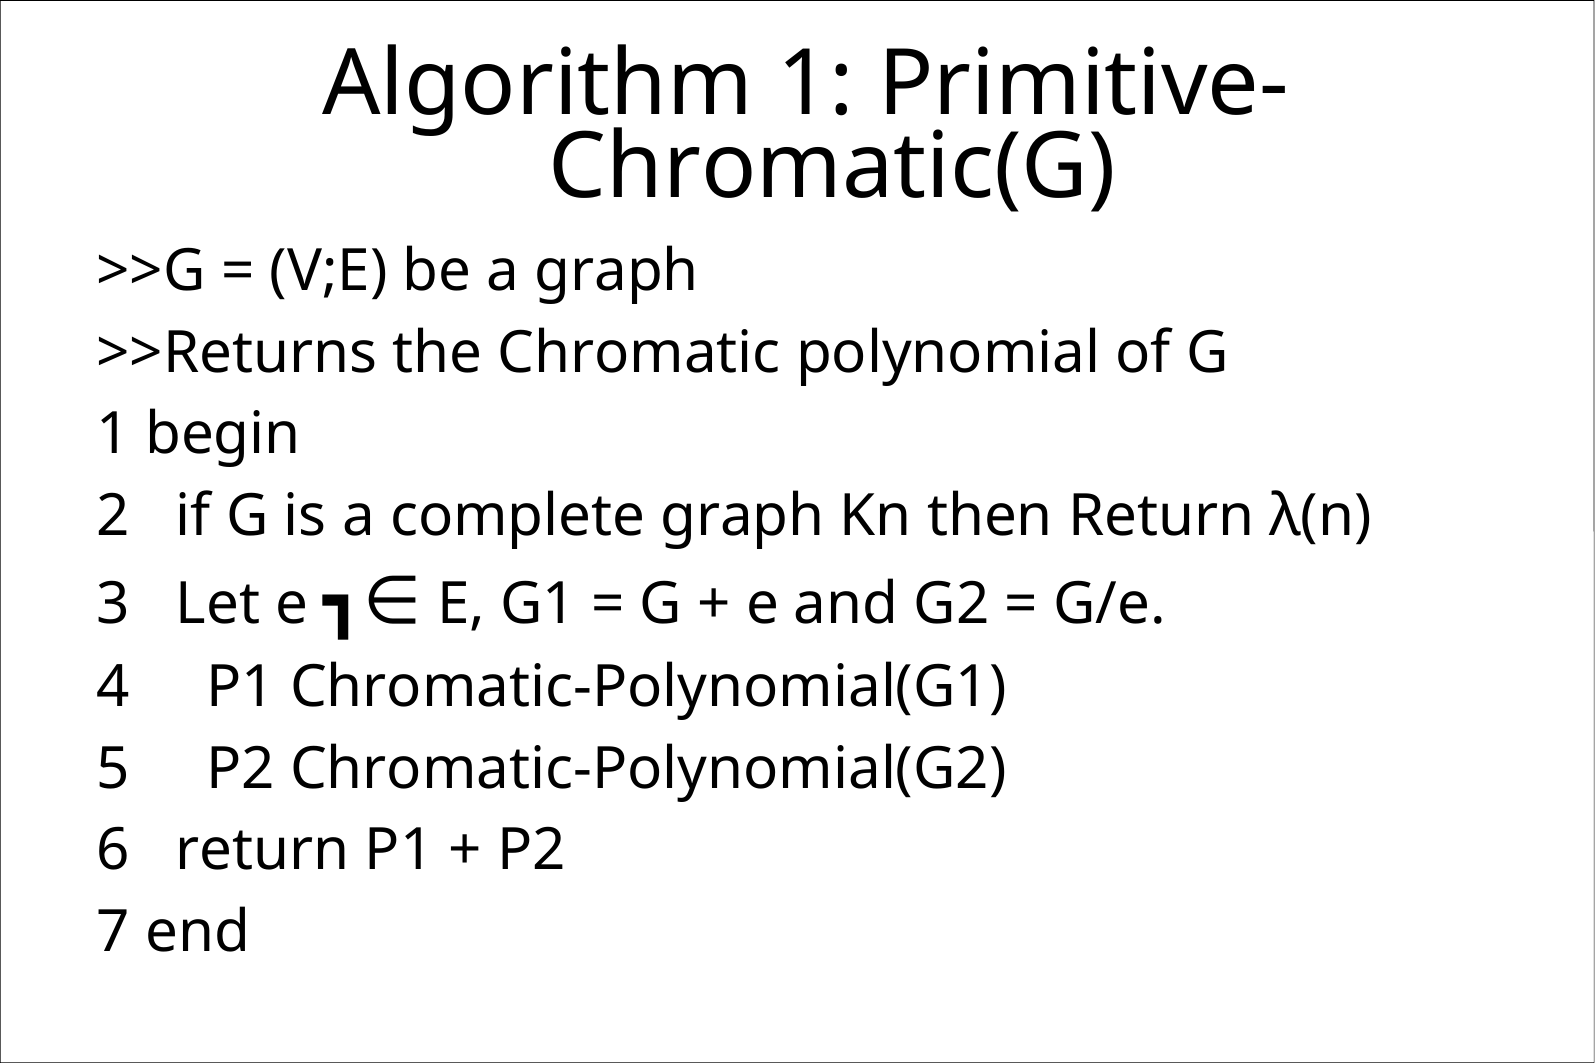

Algorithm 1: Primitive-Chromatic(G)‏
>>G = (V;E) be a graph
>>Returns the Chromatic polynomial of G
1 begin
2 if G is a complete graph Kn then Return λ(n)‏
3 Let e ┓∈ E, G1 = G + e and G2 = G/e.
4 P1 Chromatic-Polynomial(G1)‏
5 P2 Chromatic-Polynomial(G2)‏
6 return P1 + P2
7 end